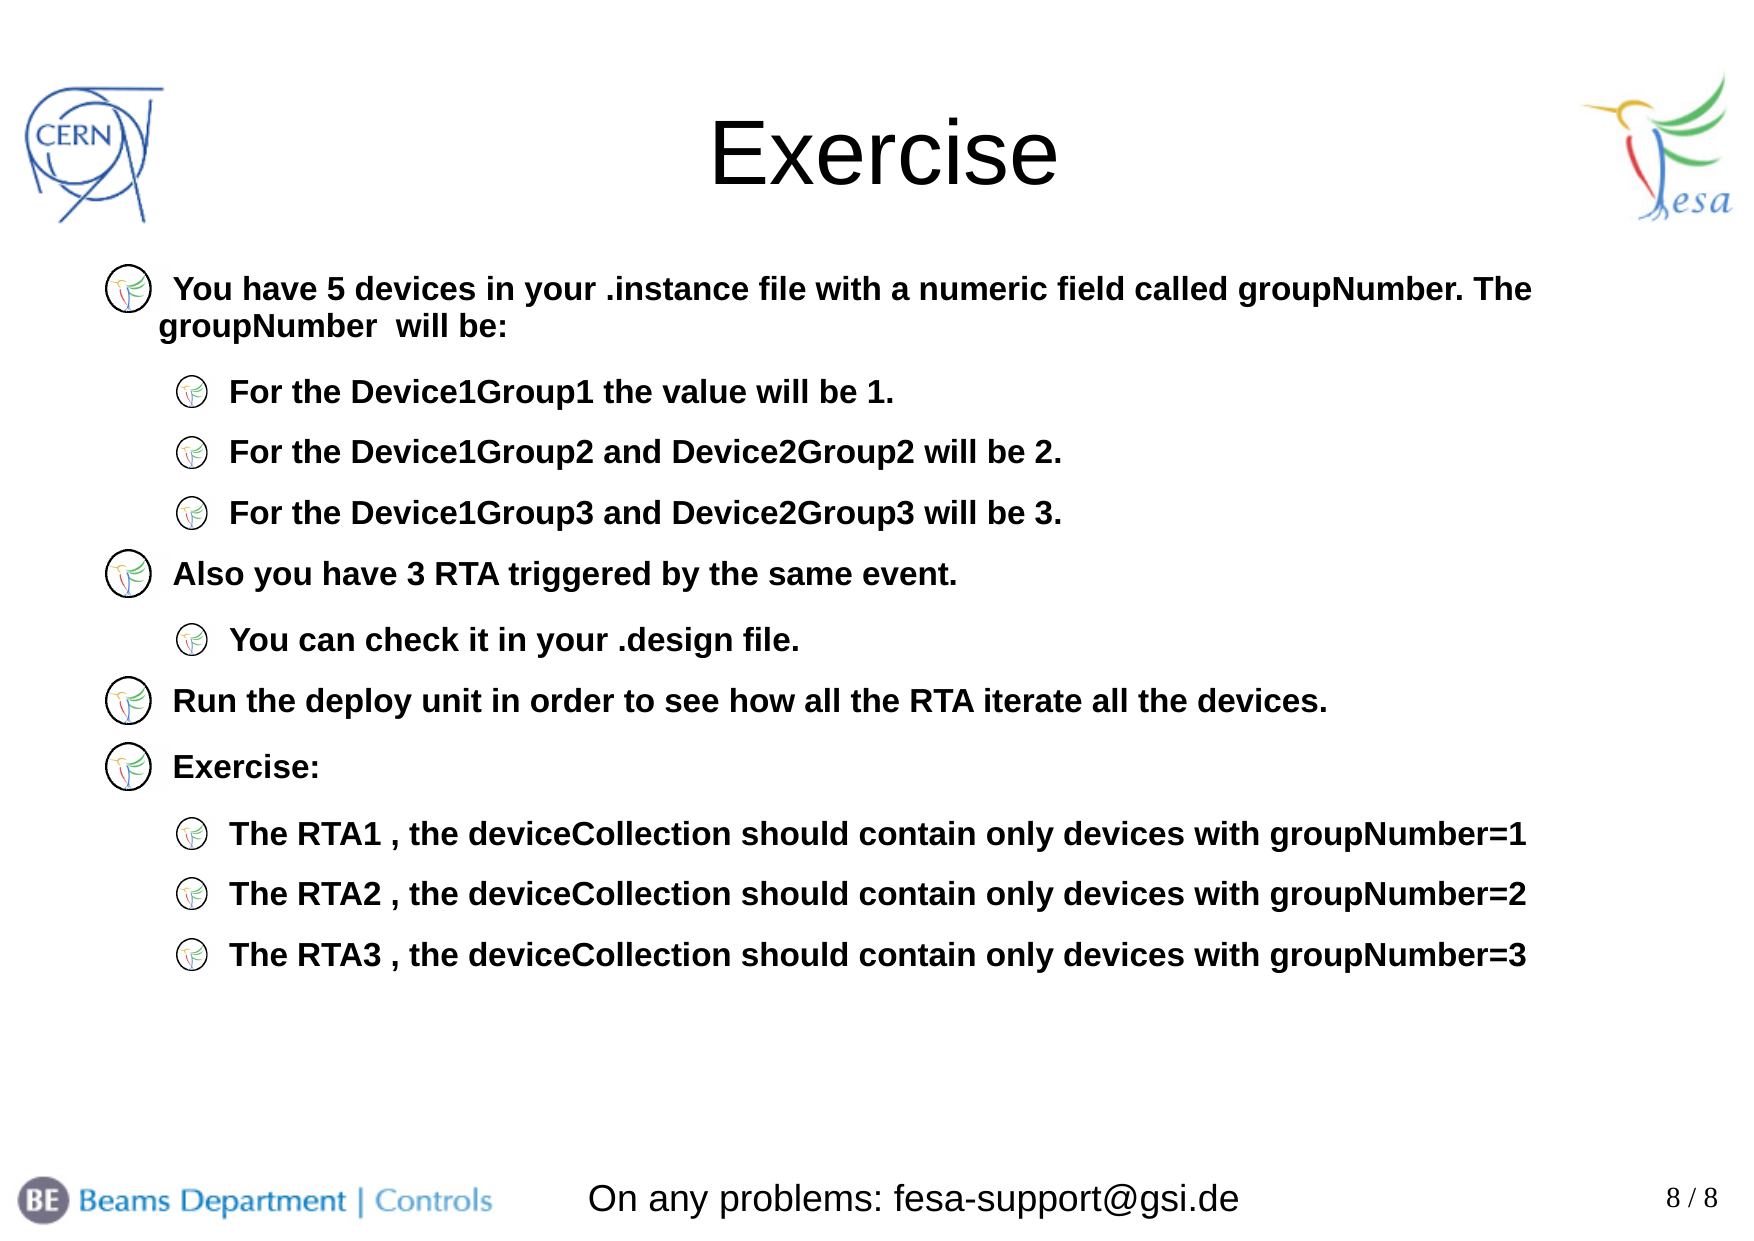

# Exercise
You have 5 devices in your .instance file with a numeric field called groupNumber. The groupNumber will be:
For the Device1Group1 the value will be 1.
For the Device1Group2 and Device2Group2 will be 2.
For the Device1Group3 and Device2Group3 will be 3.
Also you have 3 RTA triggered by the same event.
You can check it in your .design file.
Run the deploy unit in order to see how all the RTA iterate all the devices.
Exercise:
The RTA1 , the deviceCollection should contain only devices with groupNumber=1
The RTA2 , the deviceCollection should contain only devices with groupNumber=2
The RTA3 , the deviceCollection should contain only devices with groupNumber=3
On any problems: fesa-support@gsi.de
8